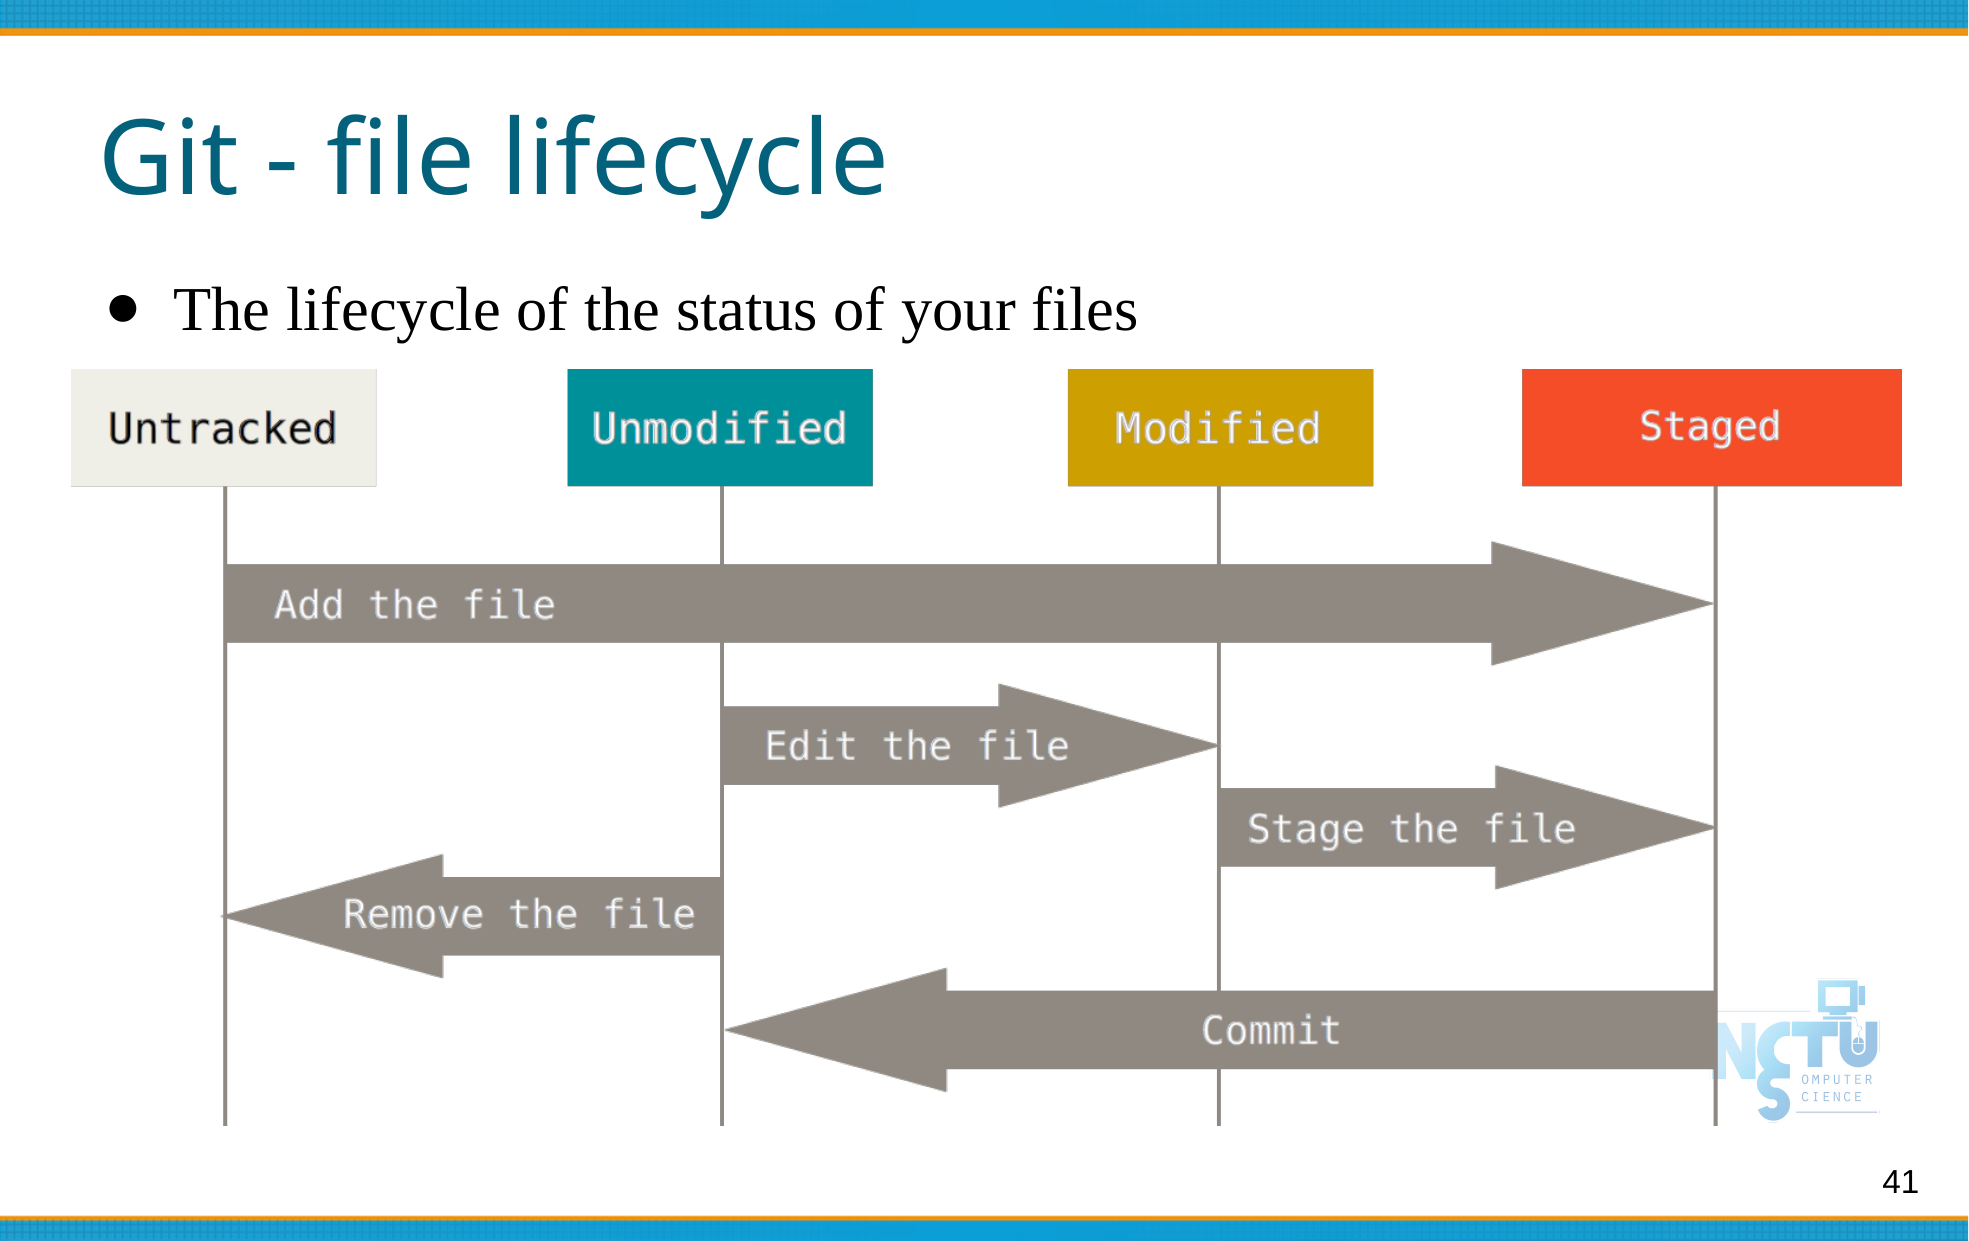

# Git - file lifecycle
The lifecycle of the status of your files